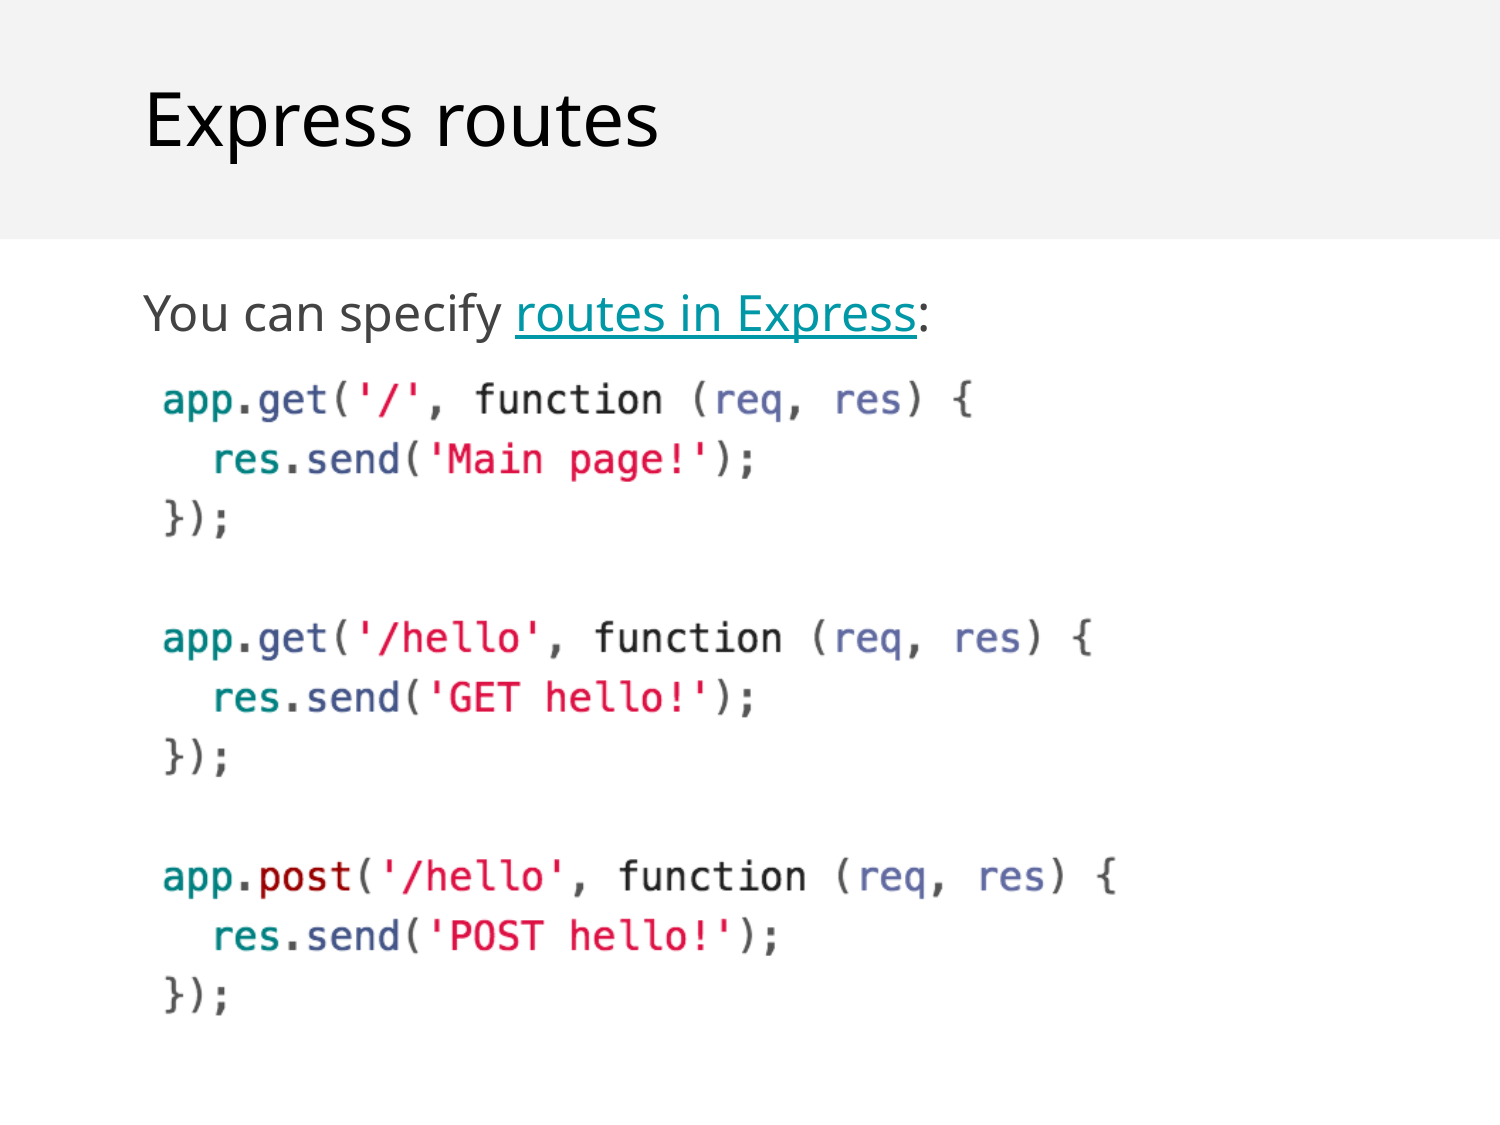

# Express routes
You can specify routes in Express: